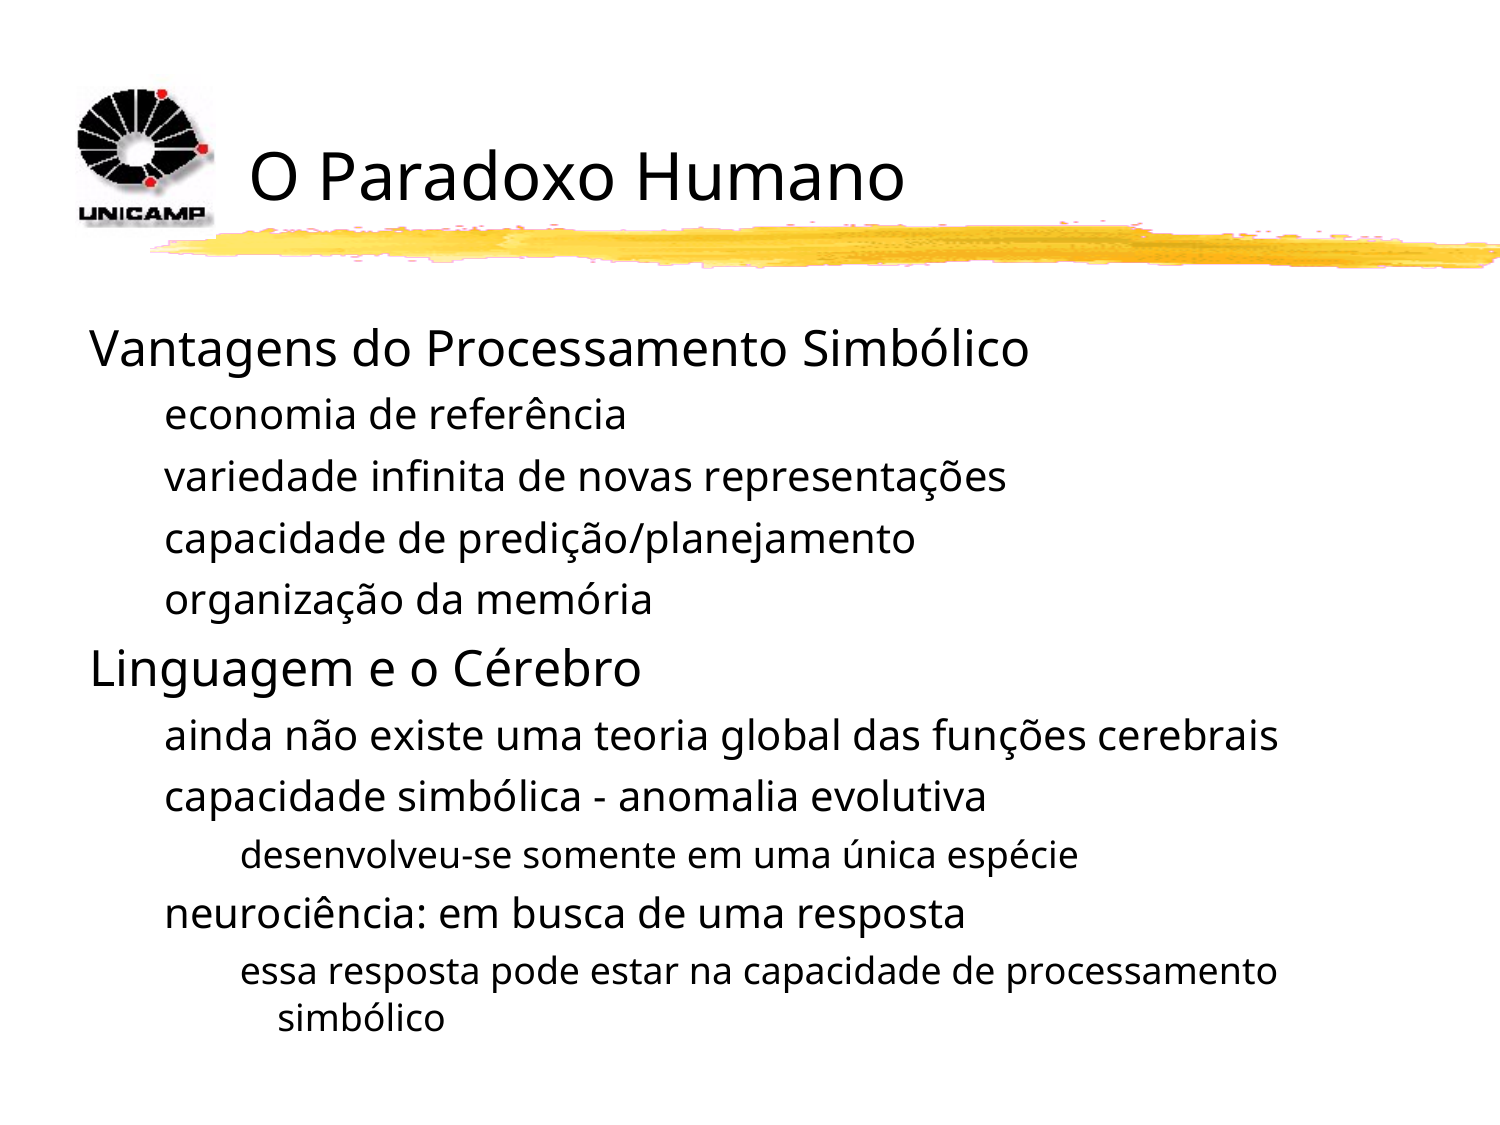

# O Paradoxo Humano
Vantagens do Processamento Simbólico
economia de referência
variedade infinita de novas representações
capacidade de predição/planejamento
organização da memória
Linguagem e o Cérebro
ainda não existe uma teoria global das funções cerebrais
capacidade simbólica - anomalia evolutiva
desenvolveu-se somente em uma única espécie
neurociência: em busca de uma resposta
essa resposta pode estar na capacidade de processamento simbólico